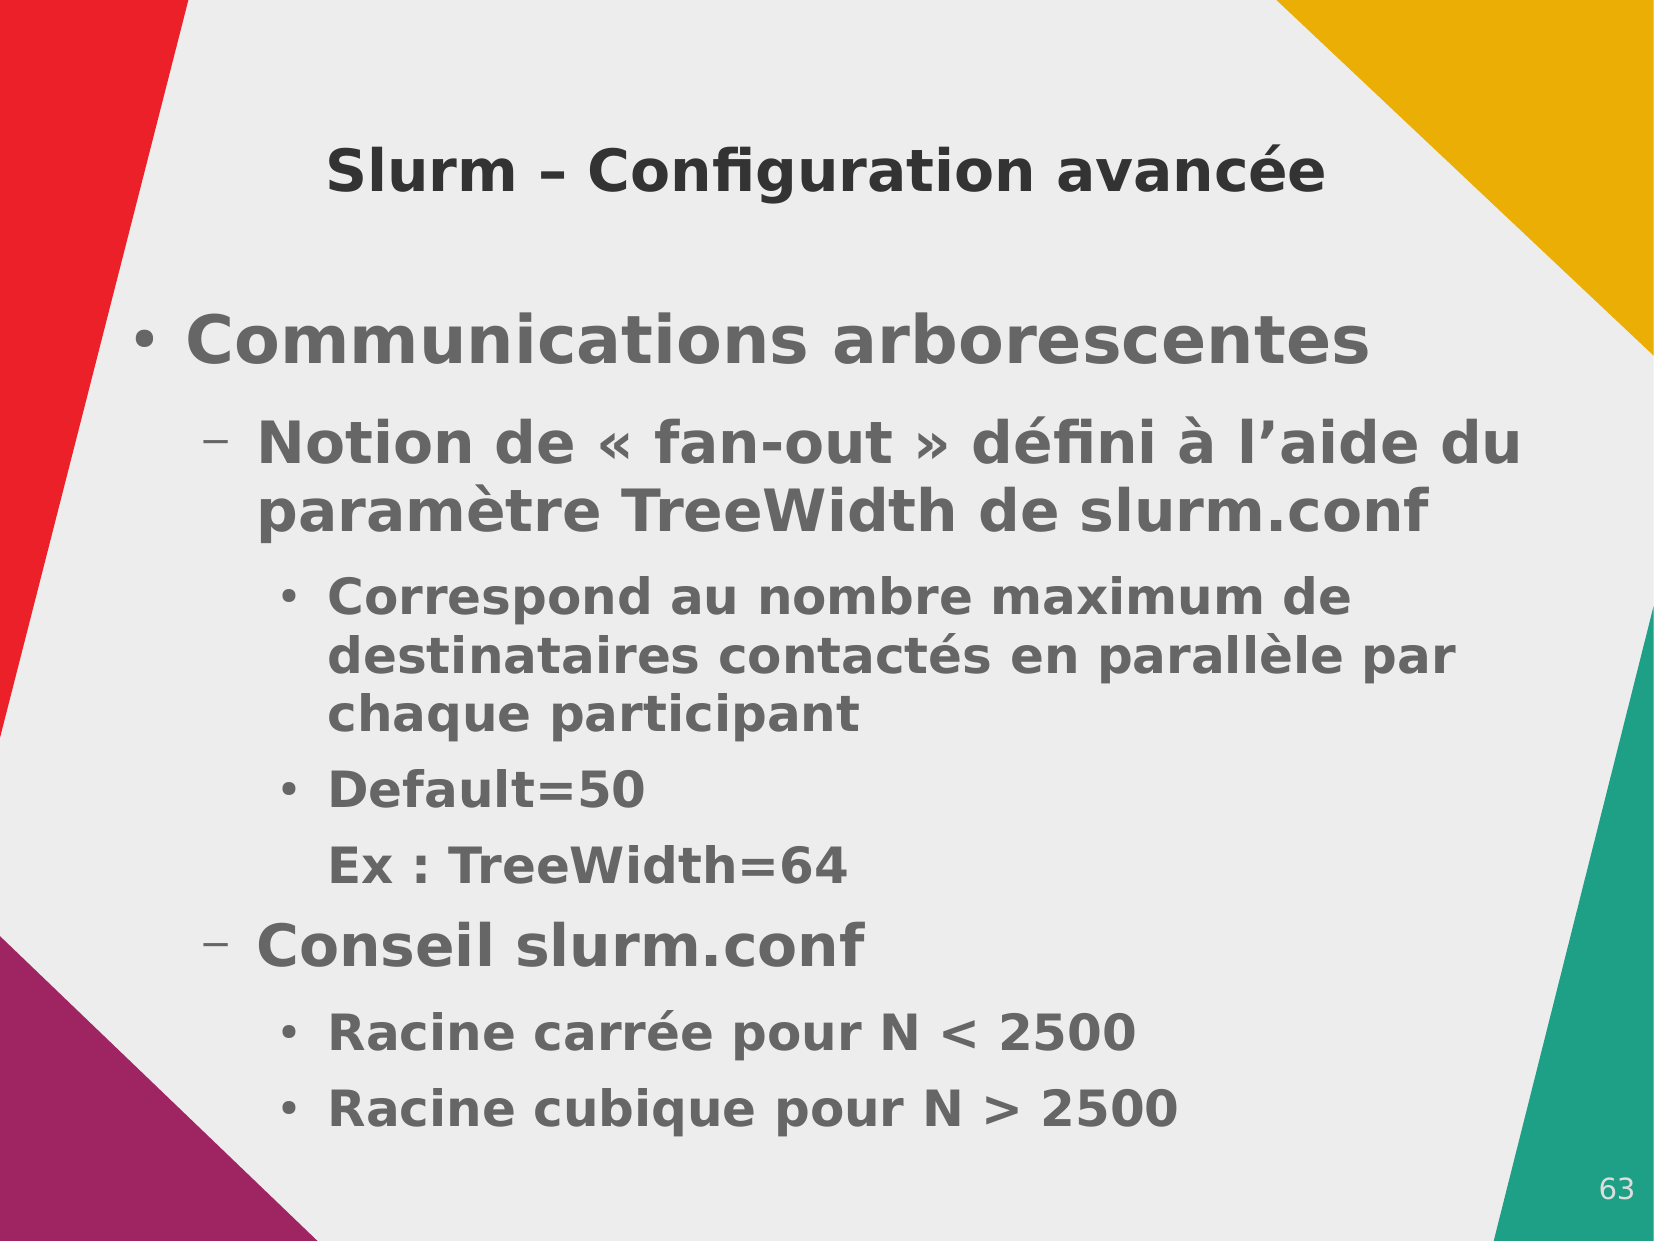

# Slurm – Configuration avancée
Communications arborescentes
Notion de « fan-out » défini à l’aide du paramètre TreeWidth de slurm.conf
Correspond au nombre maximum de destinataires contactés en parallèle par chaque participant
Default=50
Ex : TreeWidth=64
Conseil slurm.conf
Racine carrée pour N < 2500
Racine cubique pour N > 2500
63